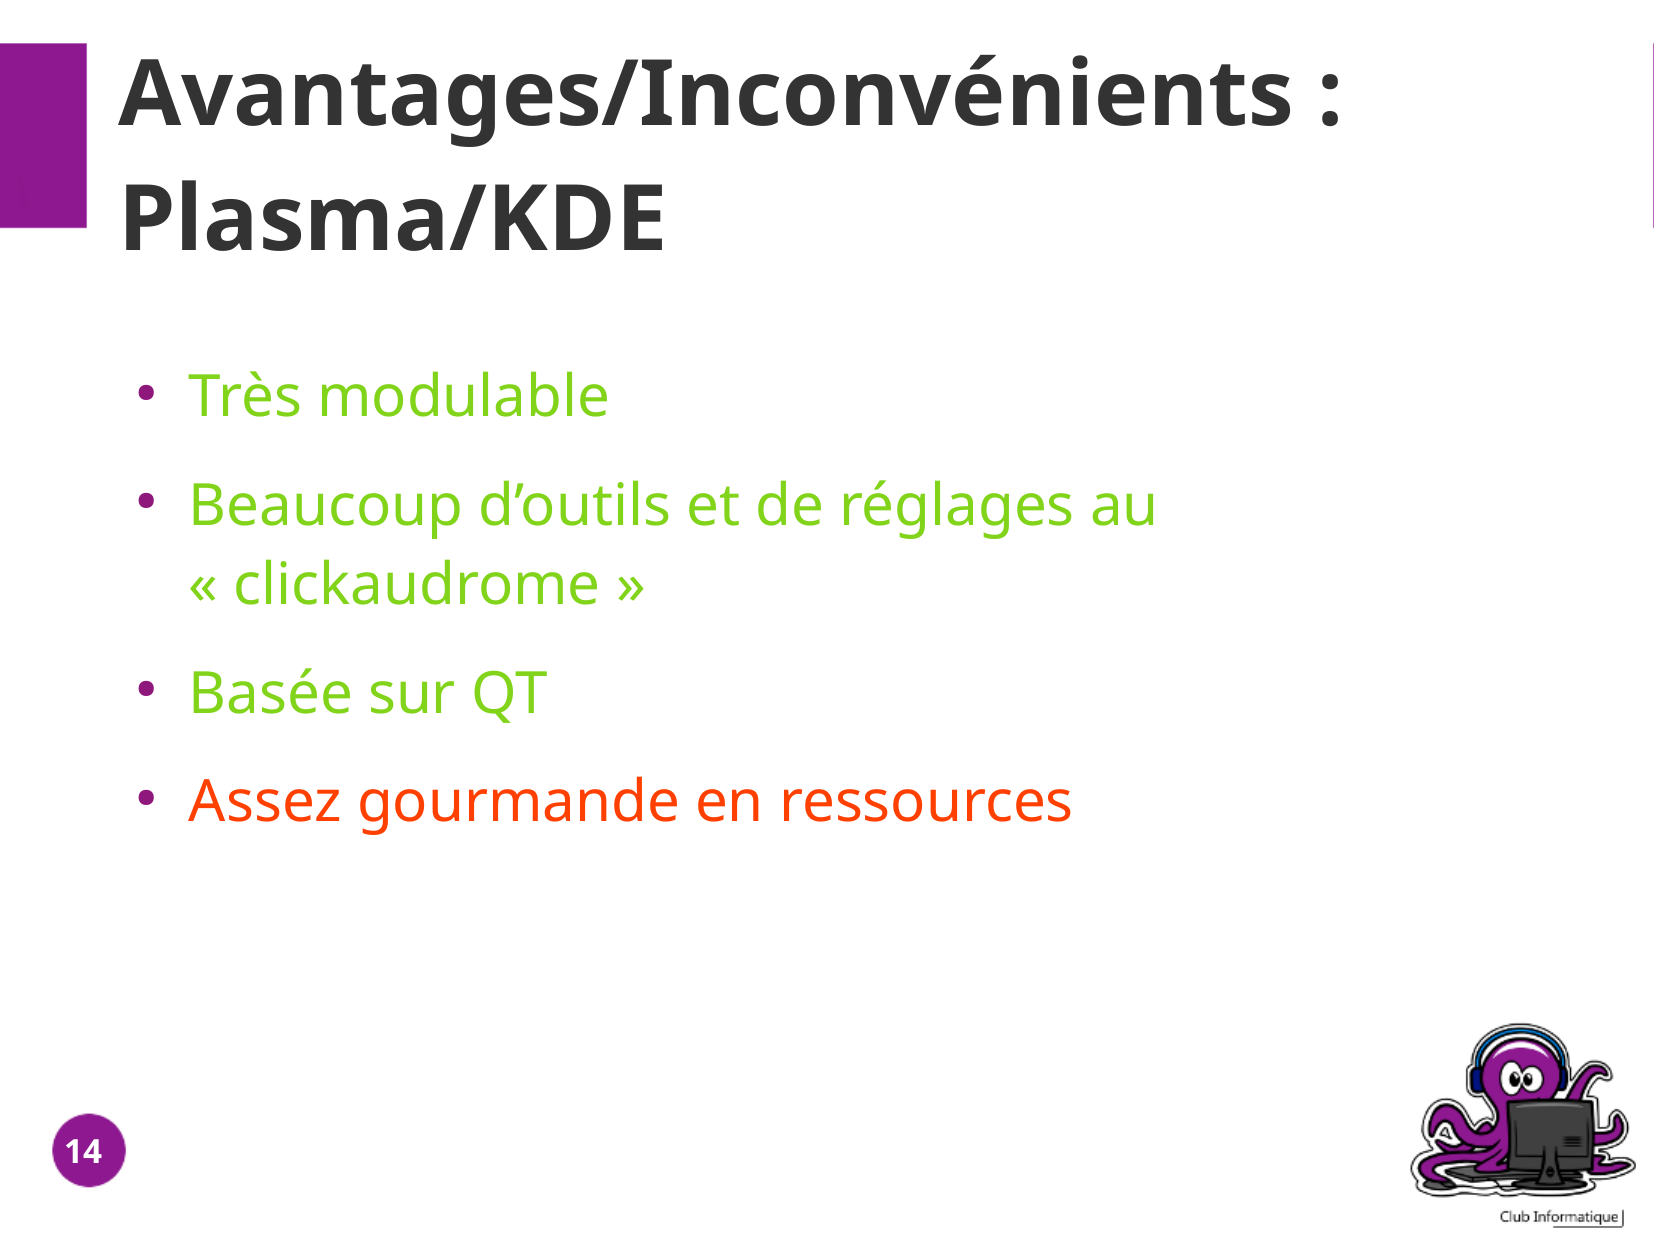

# Avantages/Inconvénients : Plasma/KDE
Très modulable
Beaucoup d’outils et de réglages au « clickaudrome »
Basée sur QT
Assez gourmande en ressources
14